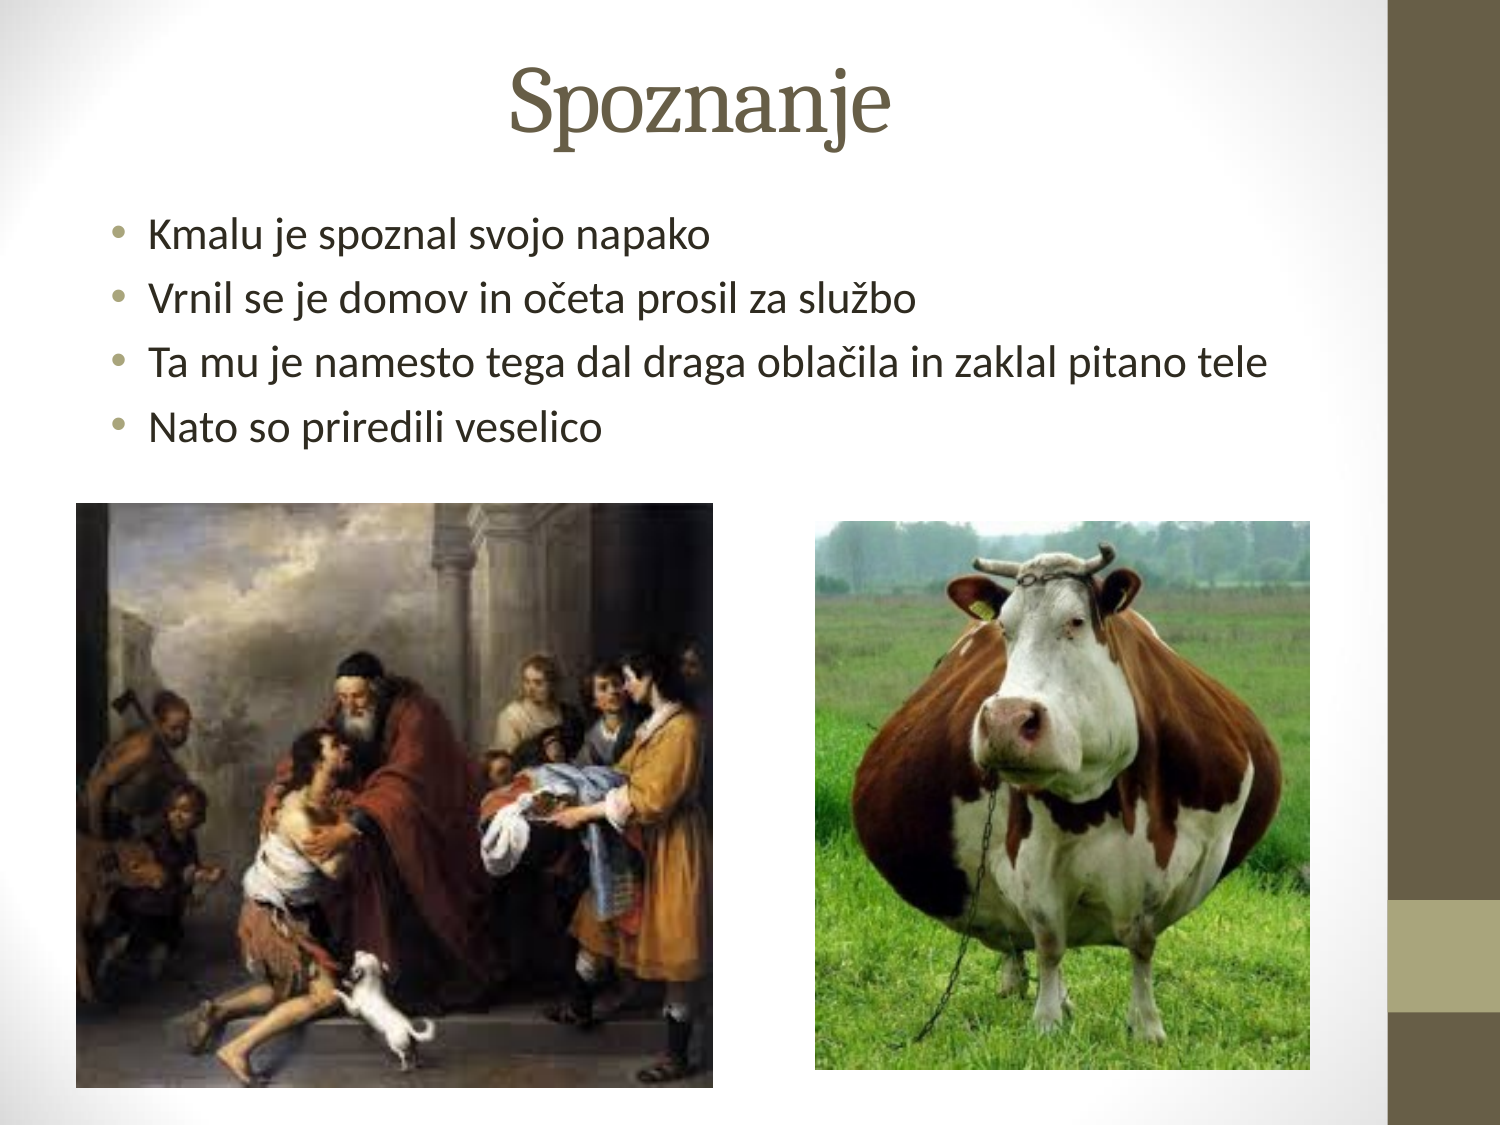

# Spoznanje
Kmalu je spoznal svojo napako
Vrnil se je domov in očeta prosil za službo
Ta mu je namesto tega dal draga oblačila in zaklal pitano tele
Nato so priredili veselico